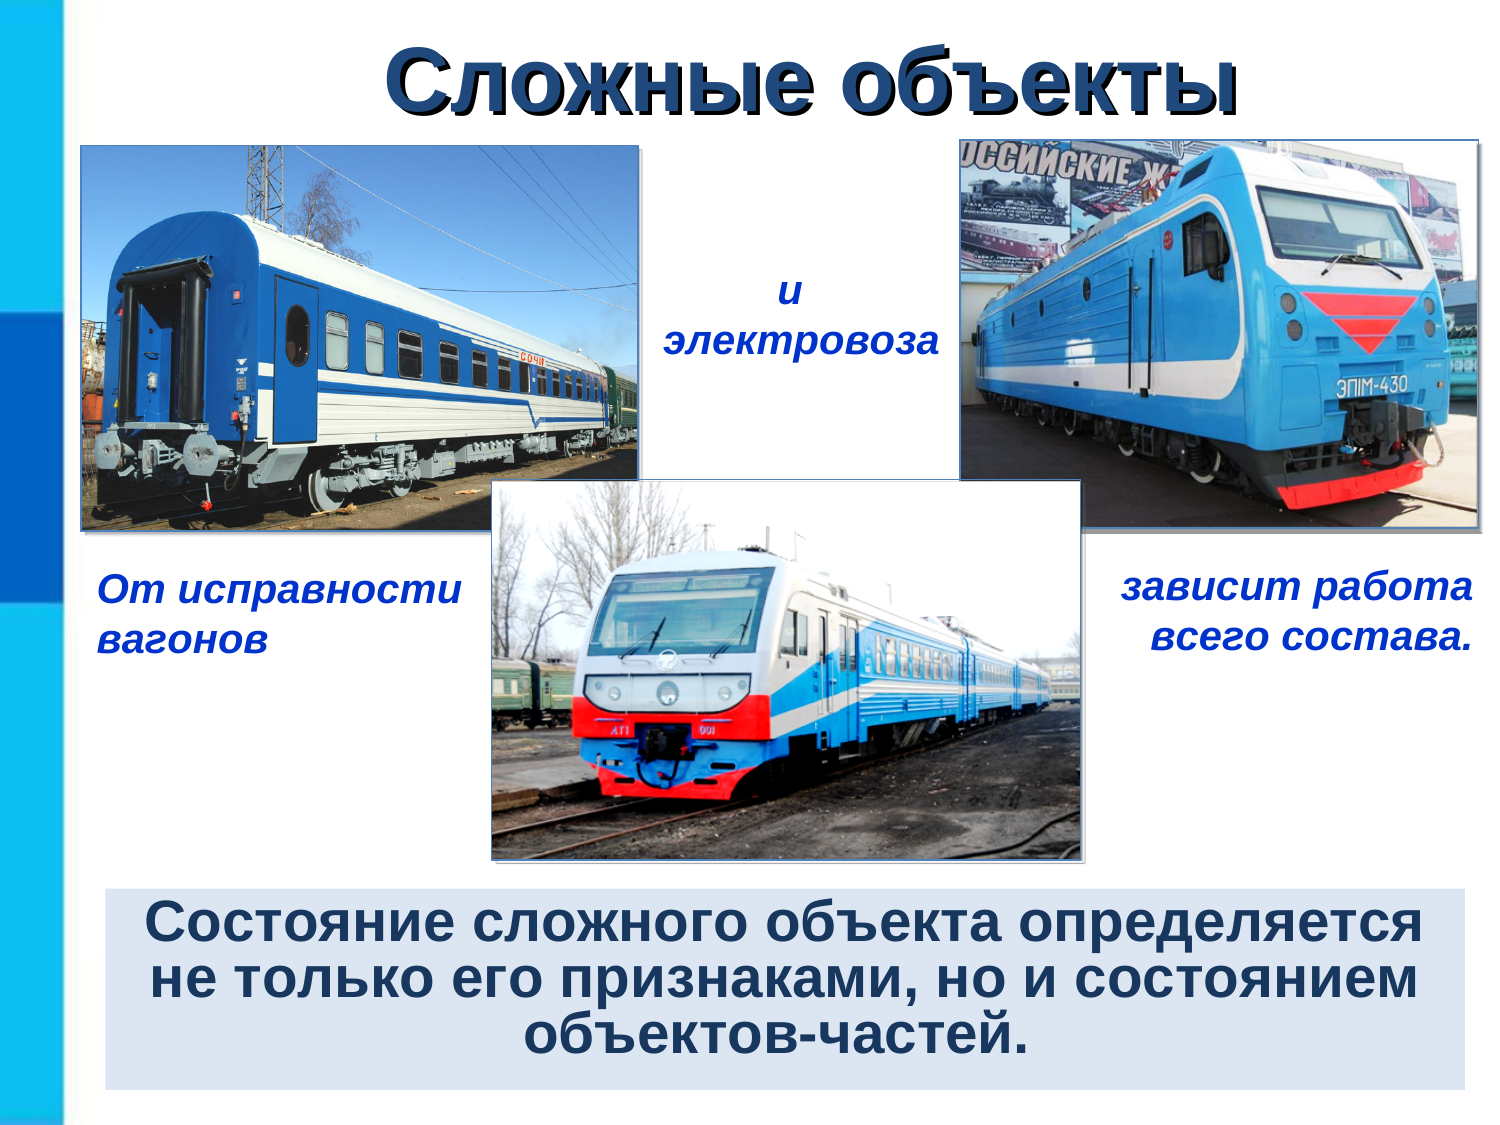

Сложные объекты
и
электровоза
зависит работа всего состава.
От исправности вагонов
Состояние сложного объекта определяется не только его признаками, но и состоянием объектов-частей.